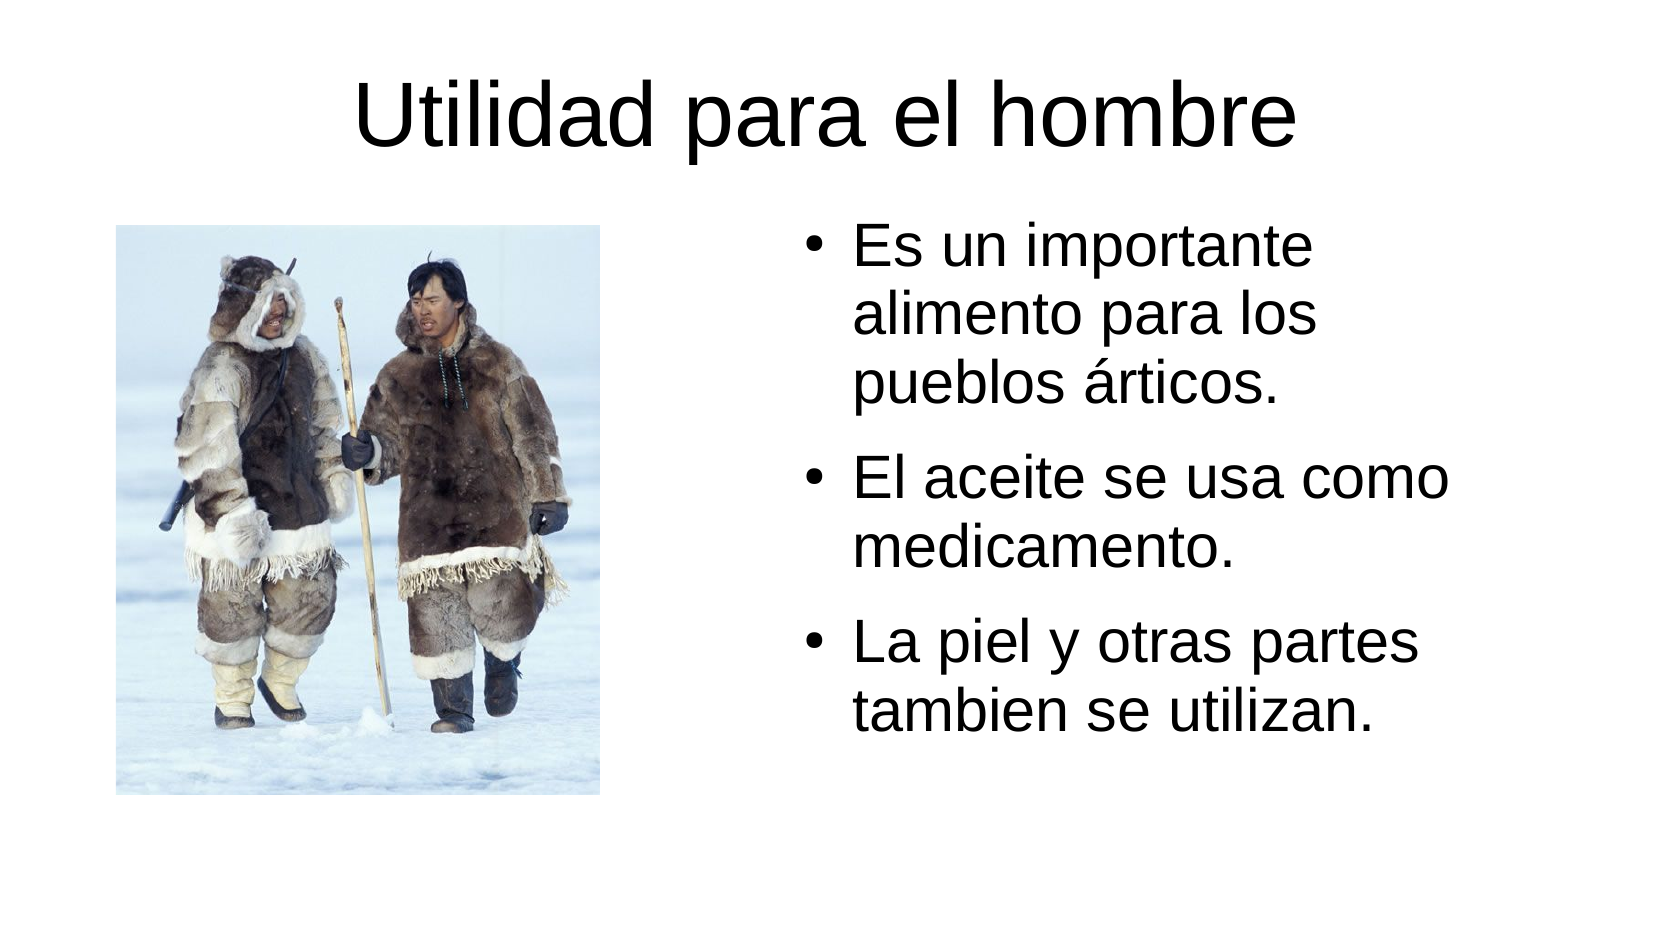

# Utilidad para el hombre
Es un importante alimento para los pueblos árticos.
El aceite se usa como medicamento.
La piel y otras partes tambien se utilizan.